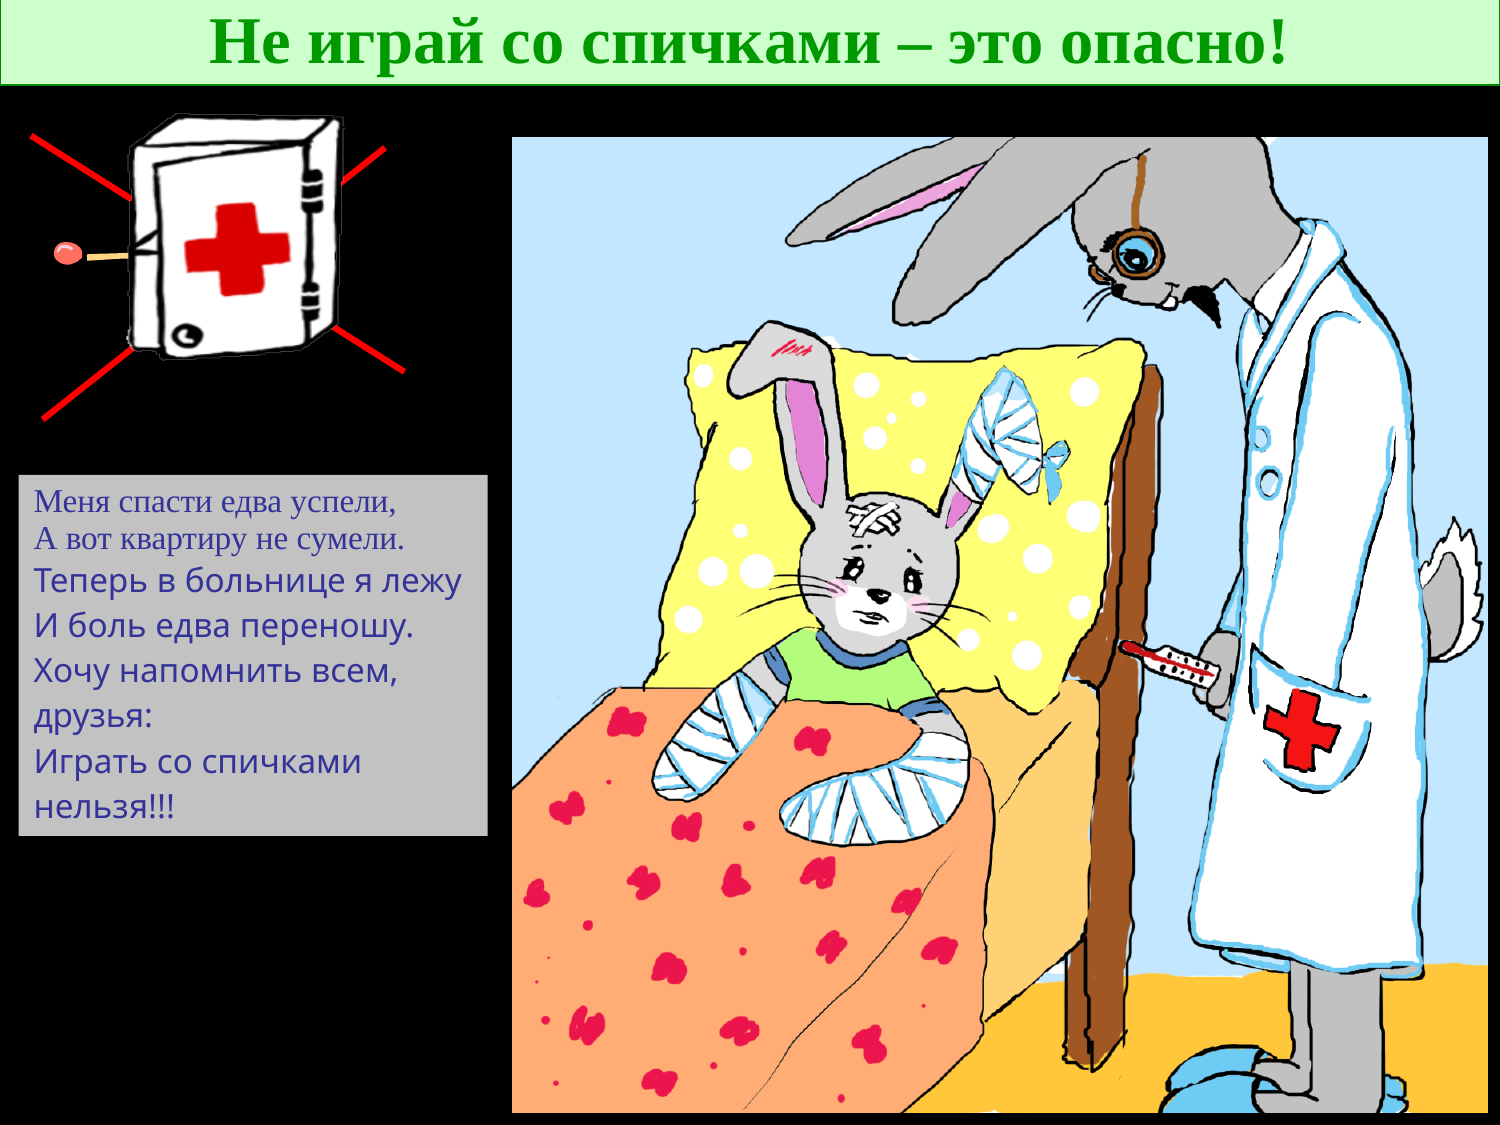

# Не играй со спичками – это опасно!
Меня спасти едва успели,
А вот квартиру не сумели.
Теперь в больнице я лежу
И боль едва переношу.
Хочу напомнить всем, друзья:
Играть со спичками нельзя!!!